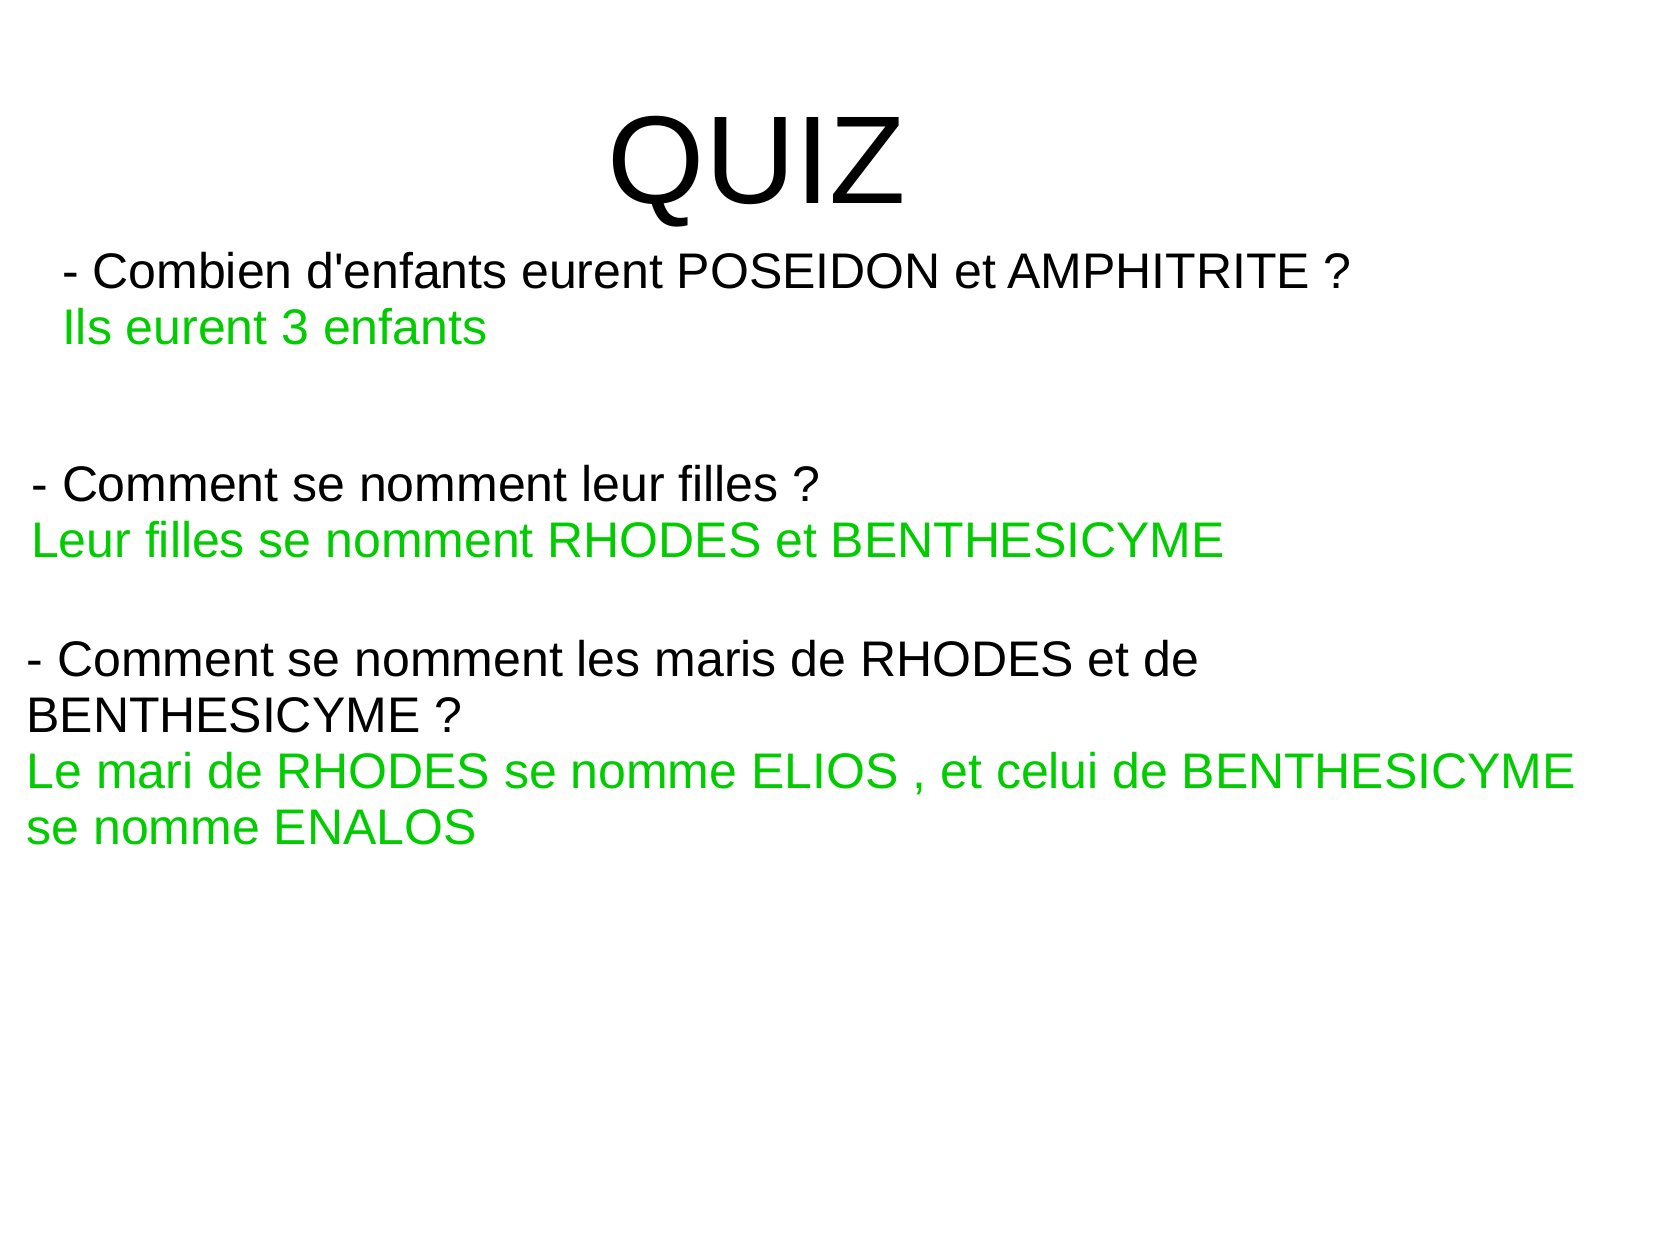

QUIZ
- Combien d'enfants eurent POSEIDON et AMPHITRITE ?
Ils eurent 3 enfants
- Comment se nomment leur filles ?
Leur filles se nomment RHODES et BENTHESICYME
- Comment se nomment les maris de RHODES et de BENTHESICYME ?
Le mari de RHODES se nomme ELIOS , et celui de BENTHESICYME se nomme ENALOS